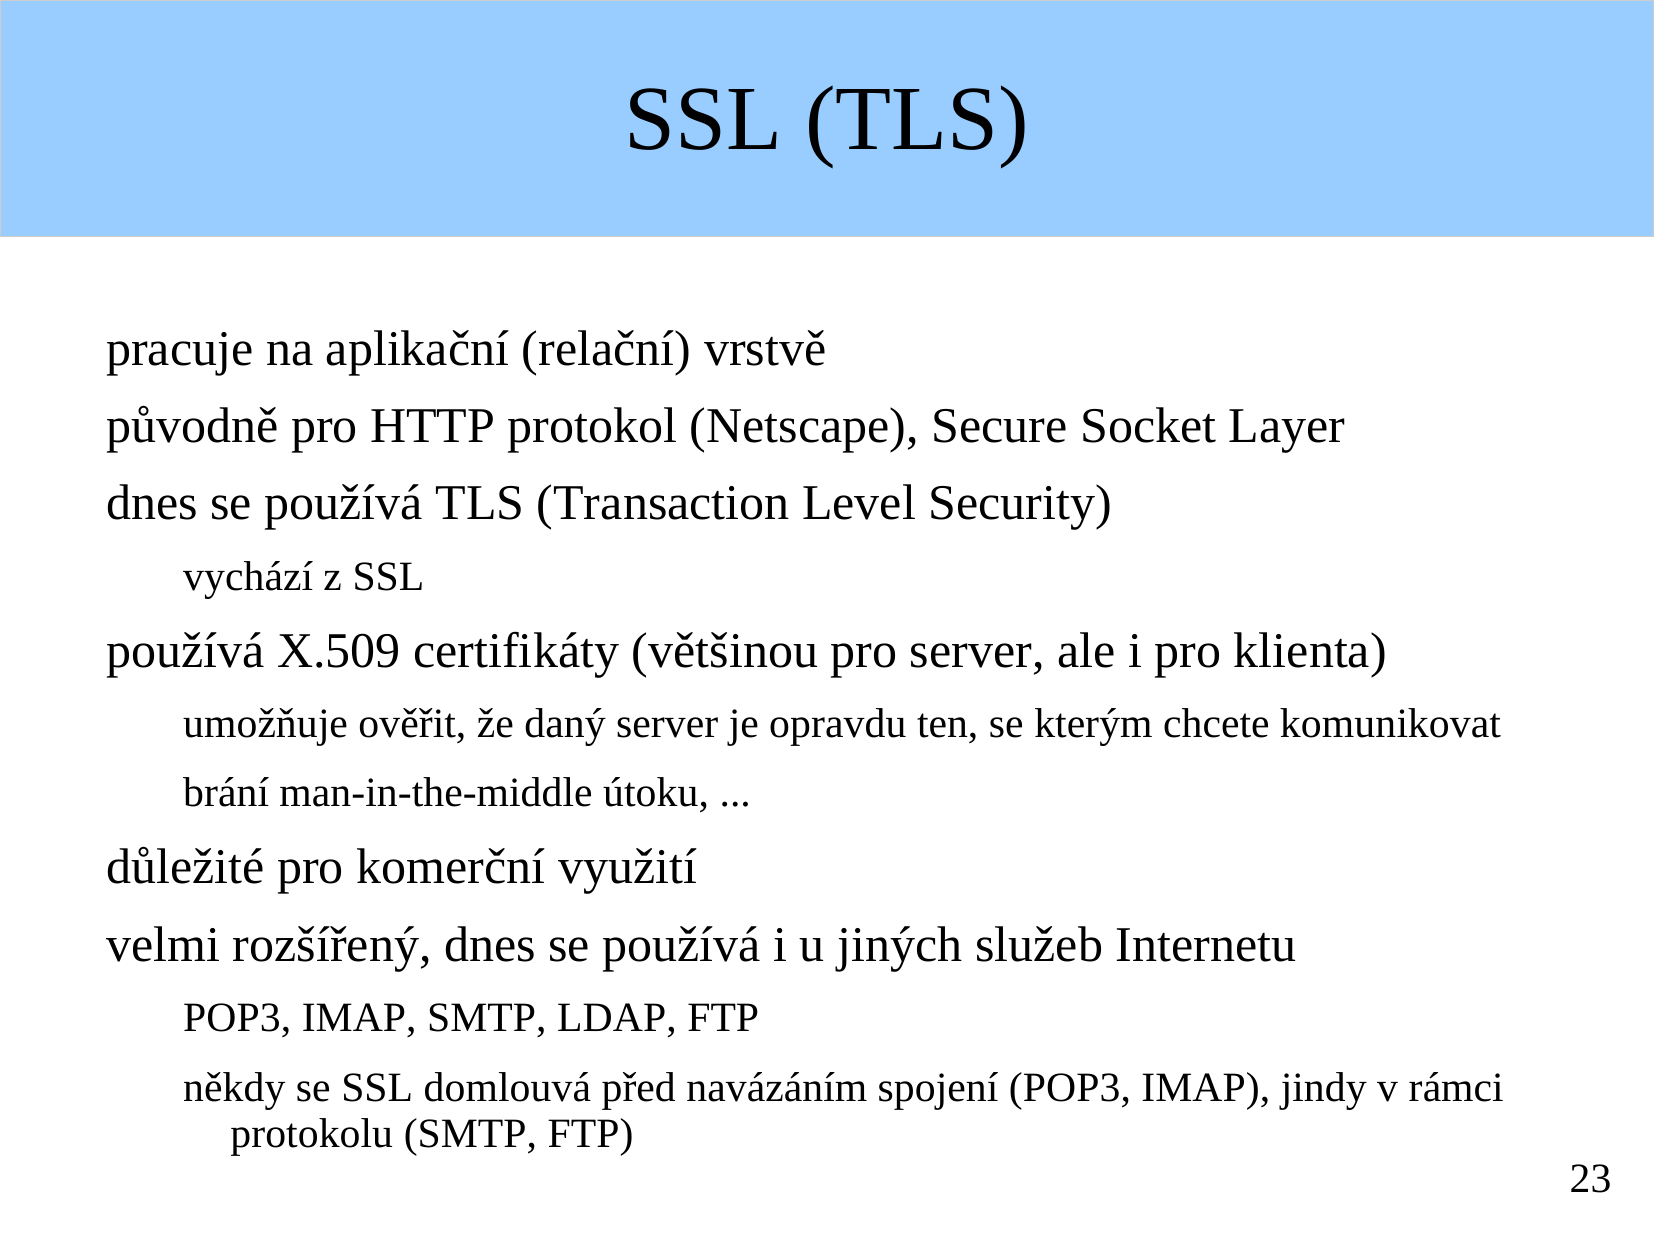

# SSL (TLS)
pracuje na aplikační (relační) vrstvě
původně pro HTTP protokol (Netscape), Secure Socket Layer
dnes se používá TLS (Transaction Level Security)
vychází z SSL
používá X.509 certifikáty (většinou pro server, ale i pro klienta)
umožňuje ověřit, že daný server je opravdu ten, se kterým chcete komunikovat
brání man-in-the-middle útoku, ...
důležité pro komerční využití
velmi rozšířený, dnes se používá i u jiných služeb Internetu
POP3, IMAP, SMTP, LDAP, FTP
někdy se SSL domlouvá před navázáním spojení (POP3, IMAP), jindy v rámci protokolu (SMTP, FTP)